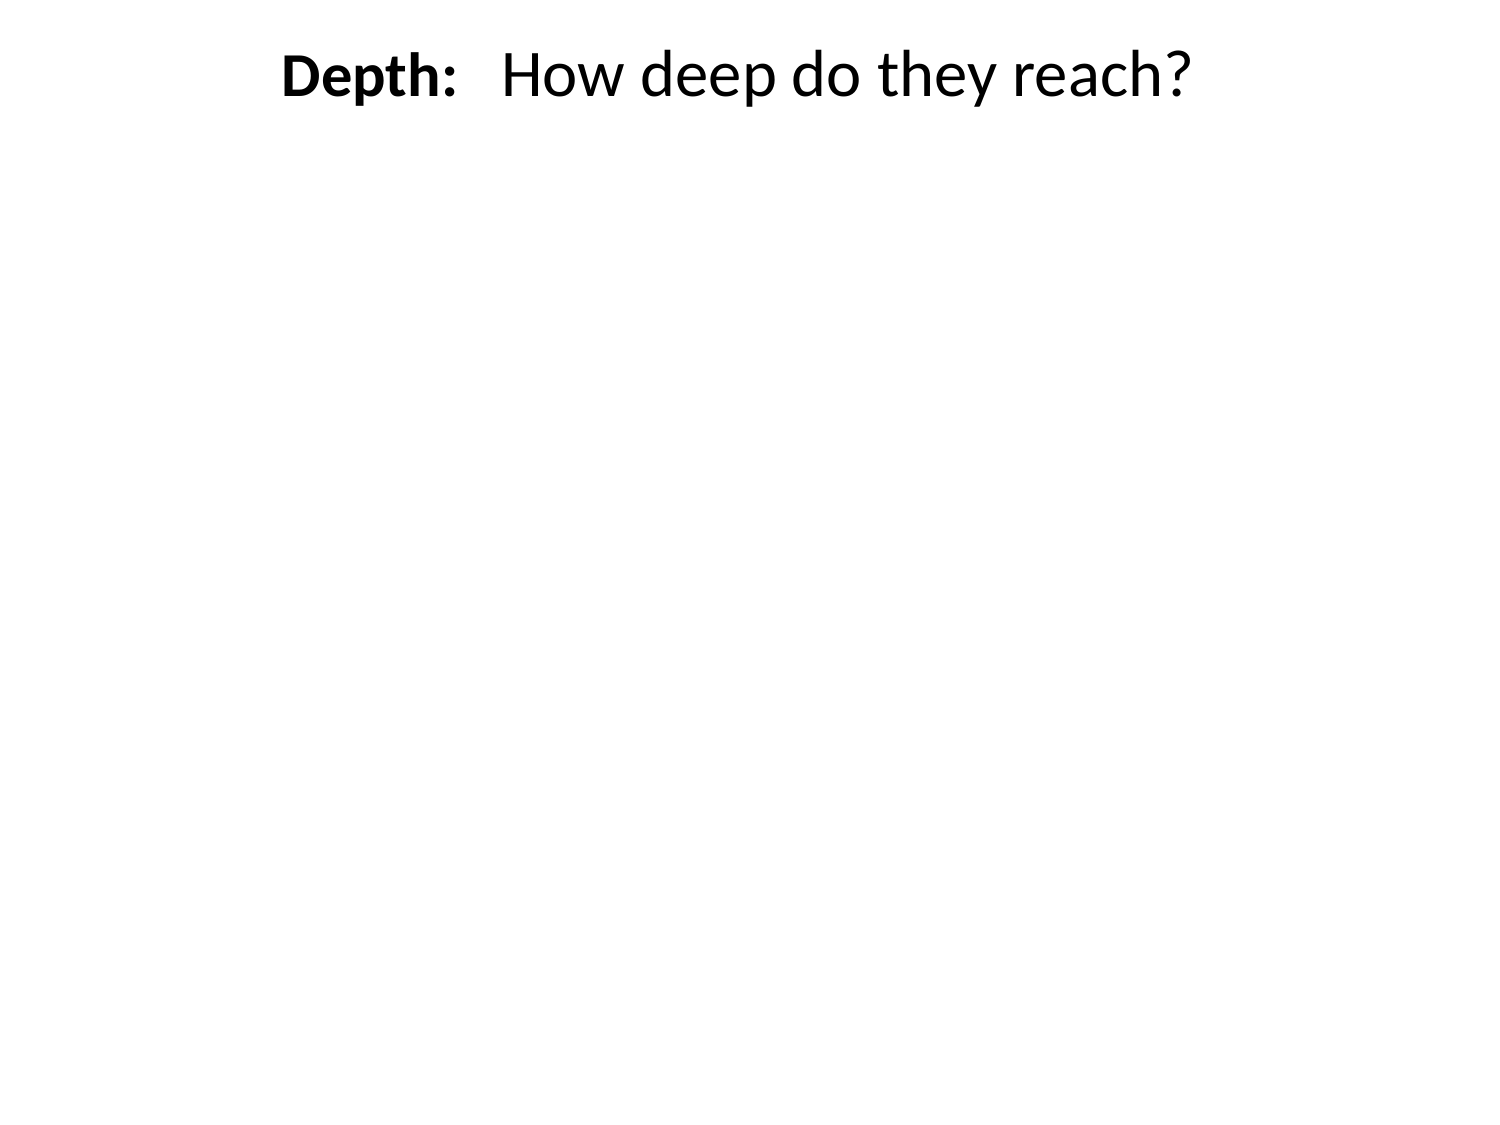

# Depth: How deep do they reach?
| Name | Hayley Stochastic Modeling and analysis of Unemployment | Lauren Using Cluster Analysis to Identify Relationships Between Old English Poems |
| --- | --- | --- |
| The preparation for their research: | Two to three weeks long learning period + Four weeks long group works | Relatively flexible schedule |
| The math knowledge covered in their research: | Poisson Process Discrete—state Markov chain model Brownian Motion Stochastic simulation | Statistics on word frequencies Cluster Analysis |
| Conclusion in general: | After a well organized studying period, students can be experts in some areas. Therefore, they can easily dig into their research. | Lacking of learning period, students tend to focus on using some basic math methods to explain a problem. In many cases, the problem is chosen from other scientific fields. |